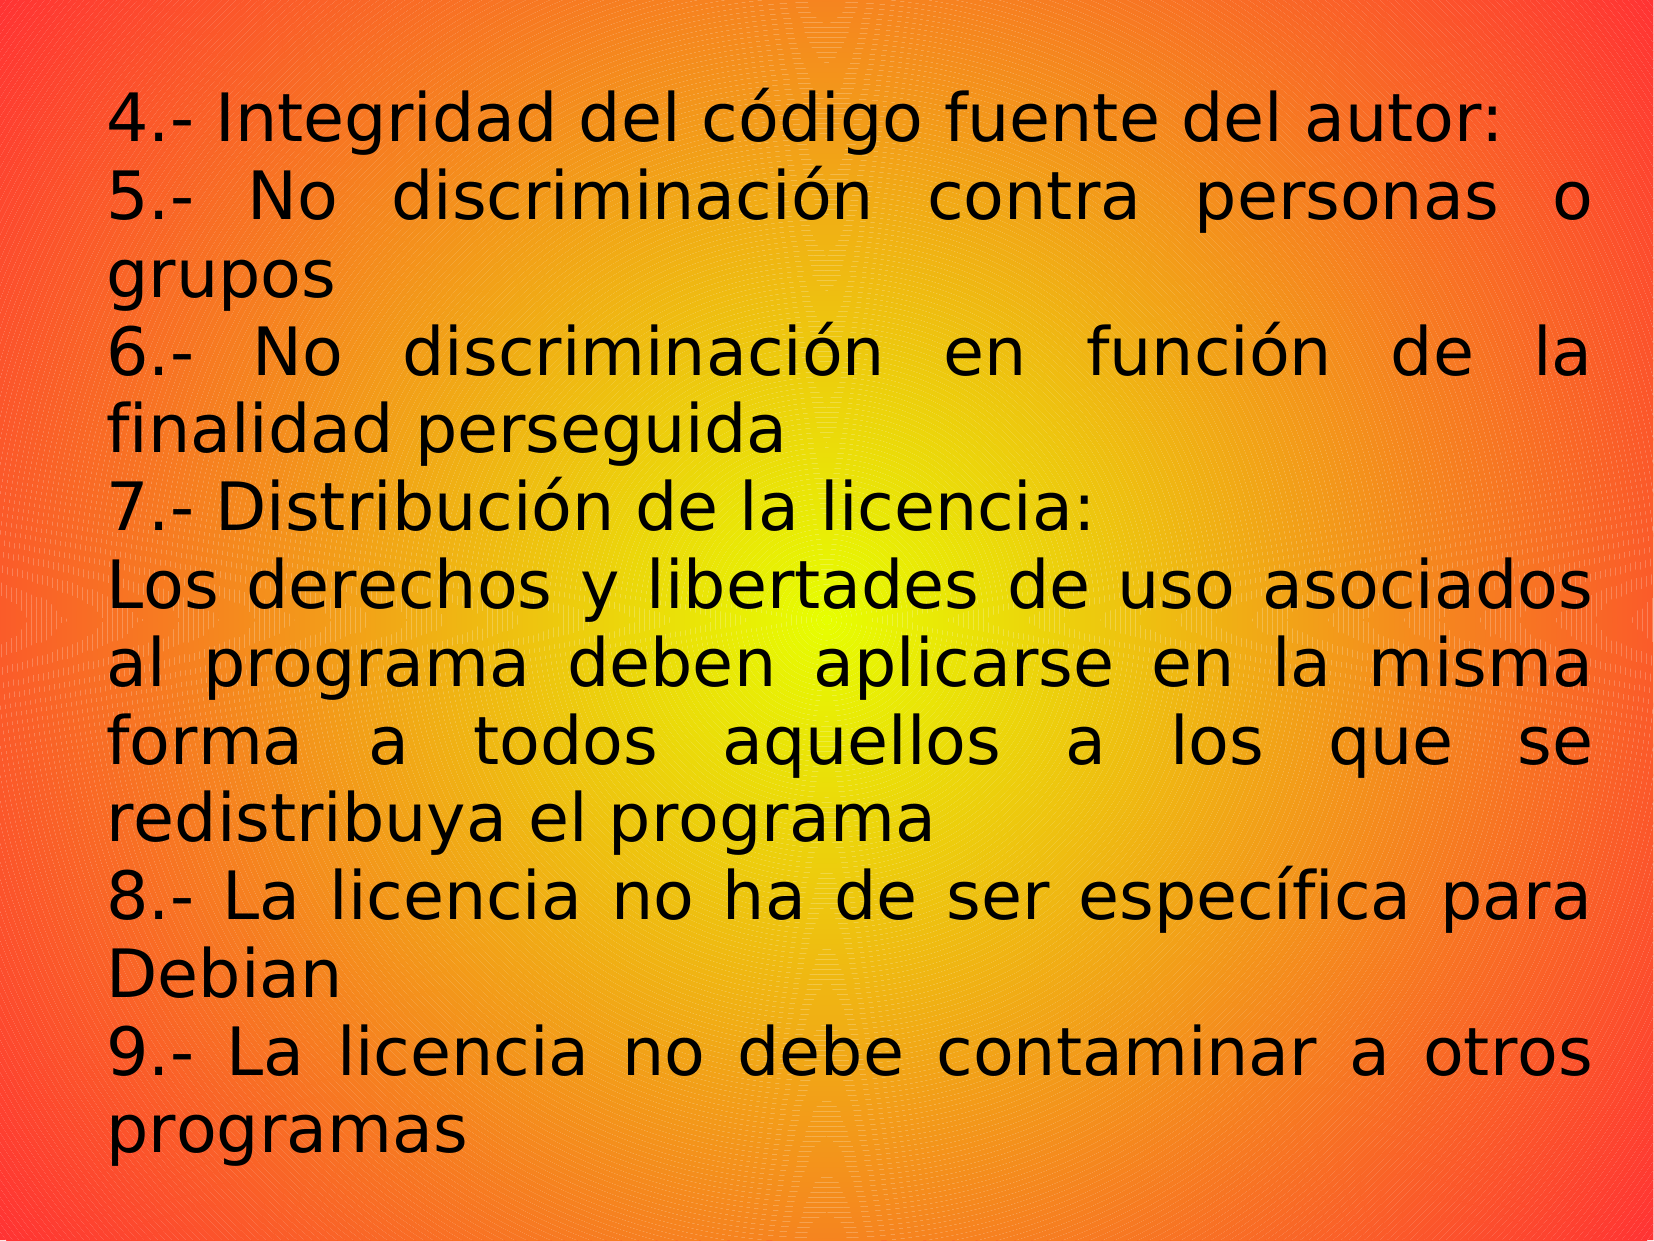

4.- Integridad del código fuente del autor:
5.- No discriminación contra personas o grupos
6.- No discriminación en función de la finalidad perseguida
7.- Distribución de la licencia:
Los derechos y libertades de uso asociados al programa deben aplicarse en la misma forma a todos aquellos a los que se redistribuya el programa
8.- La licencia no ha de ser específica para Debian
9.- La licencia no debe contaminar a otros programas
#